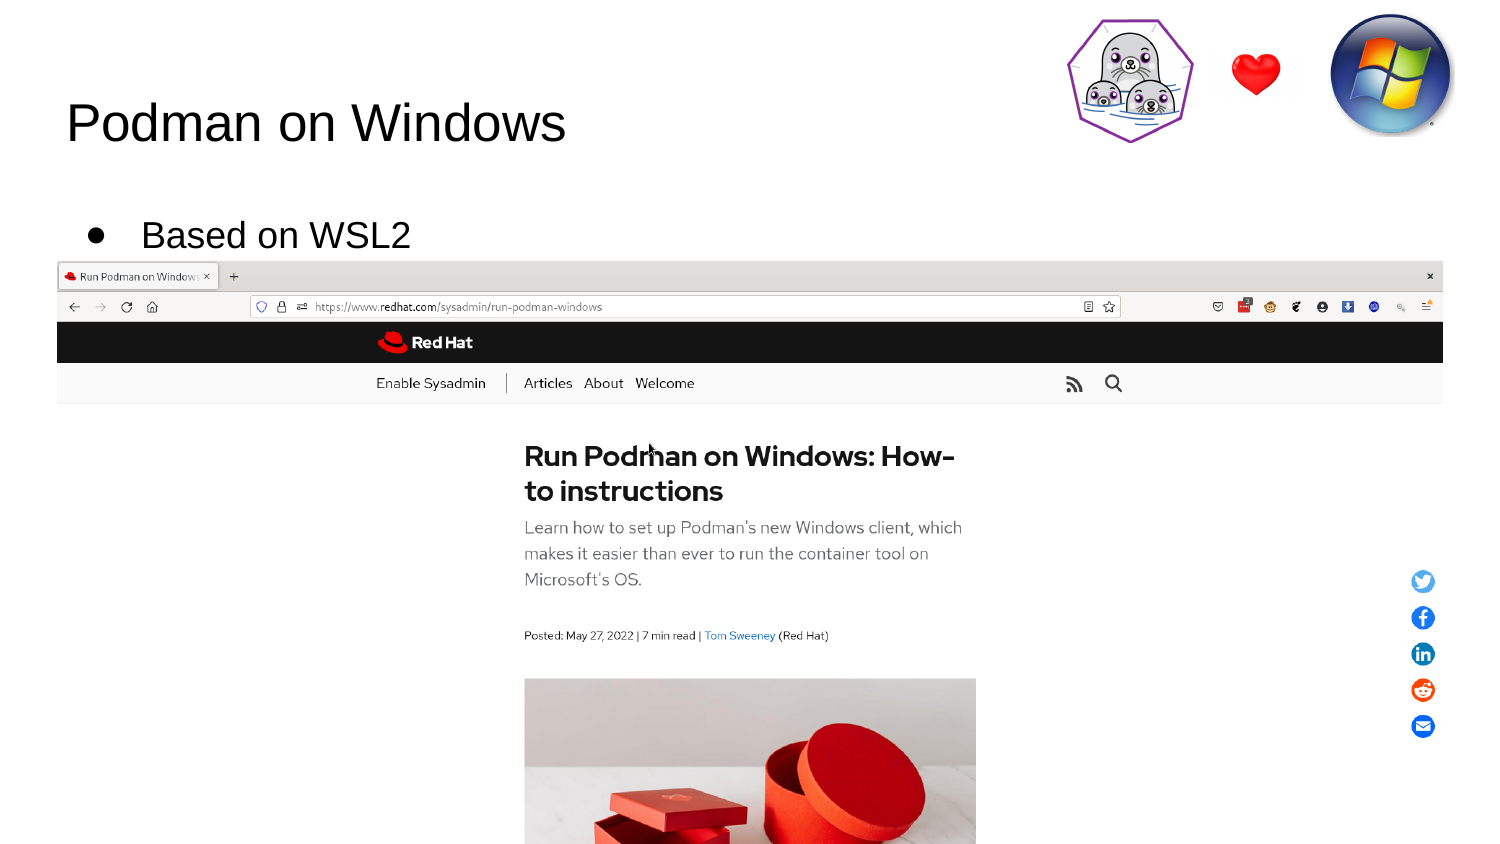

# Podman on Windows
Based on WSL2